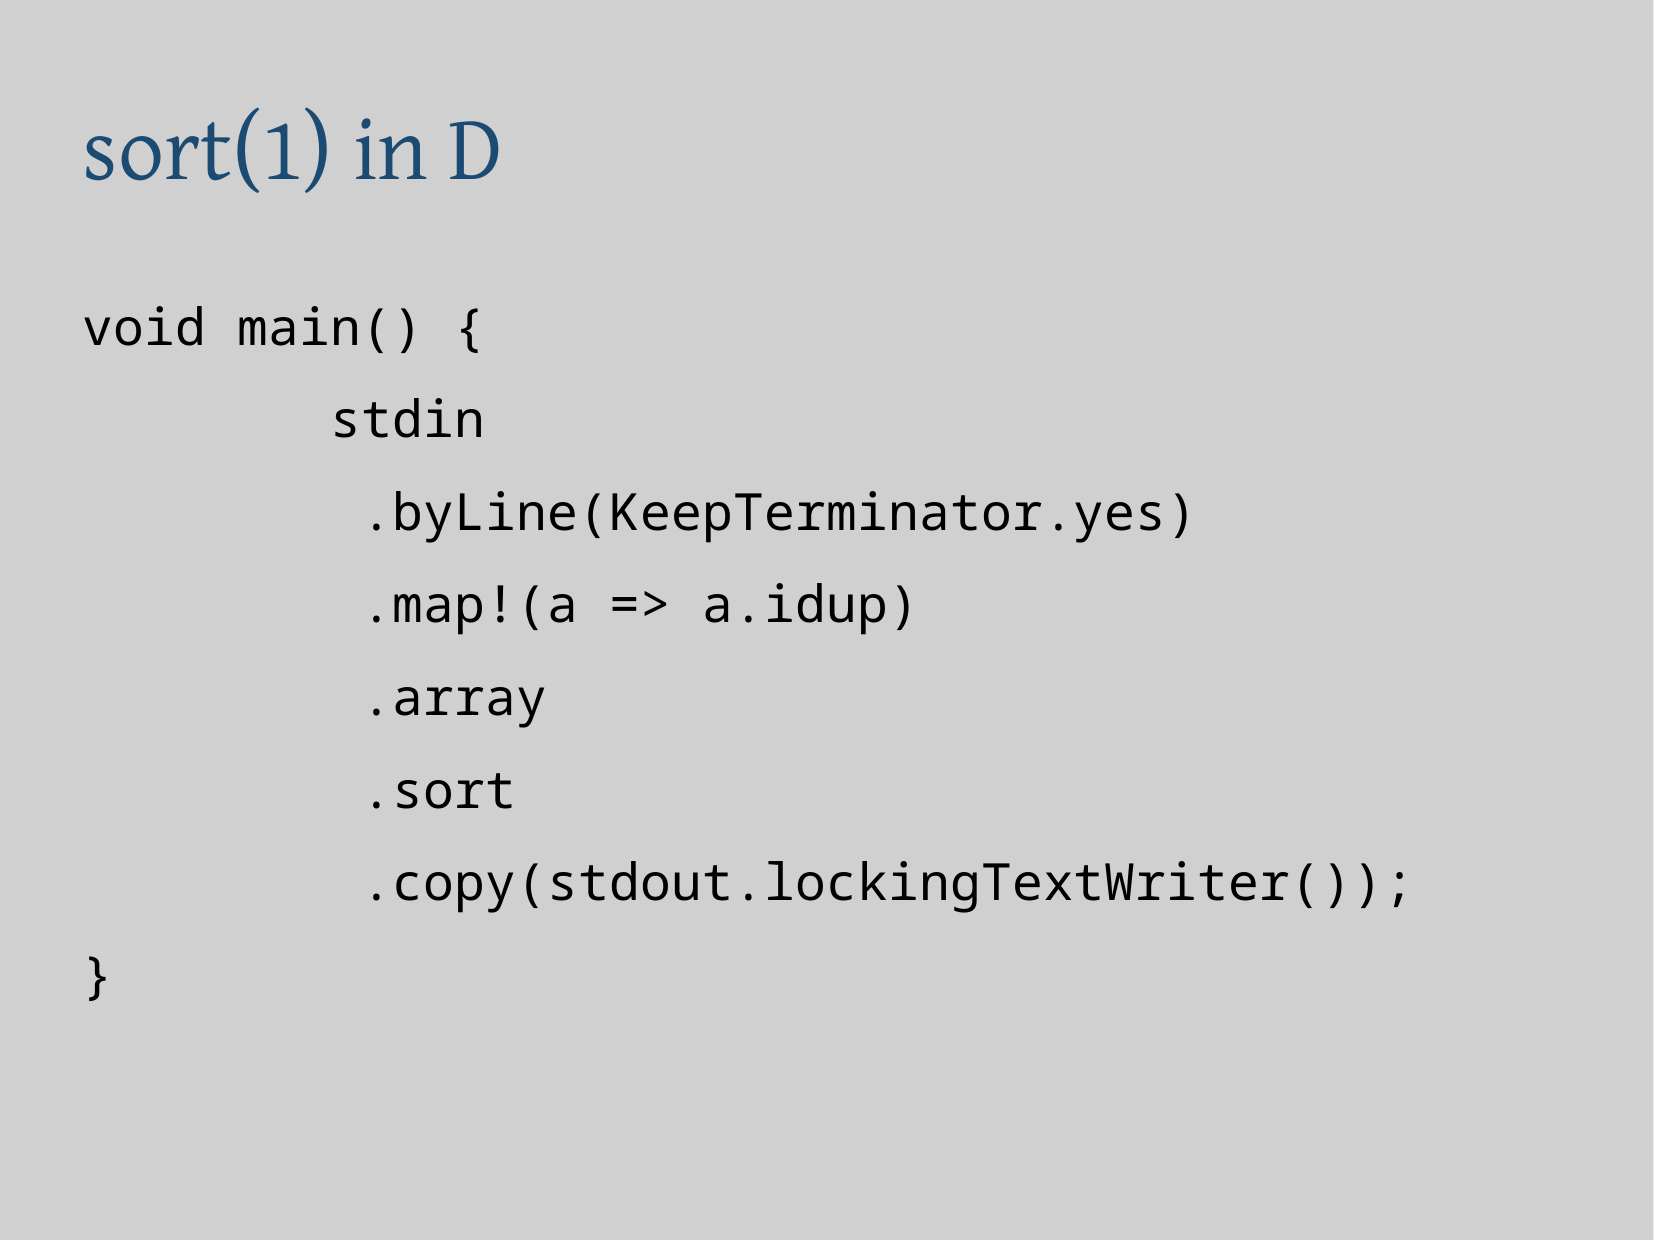

# sort(1) in D
void main() {
 stdin
 .byLine(KeepTerminator.yes)
 .map!(a => a.idup)
 .array
 .sort
 .copy(stdout.lockingTextWriter());
}